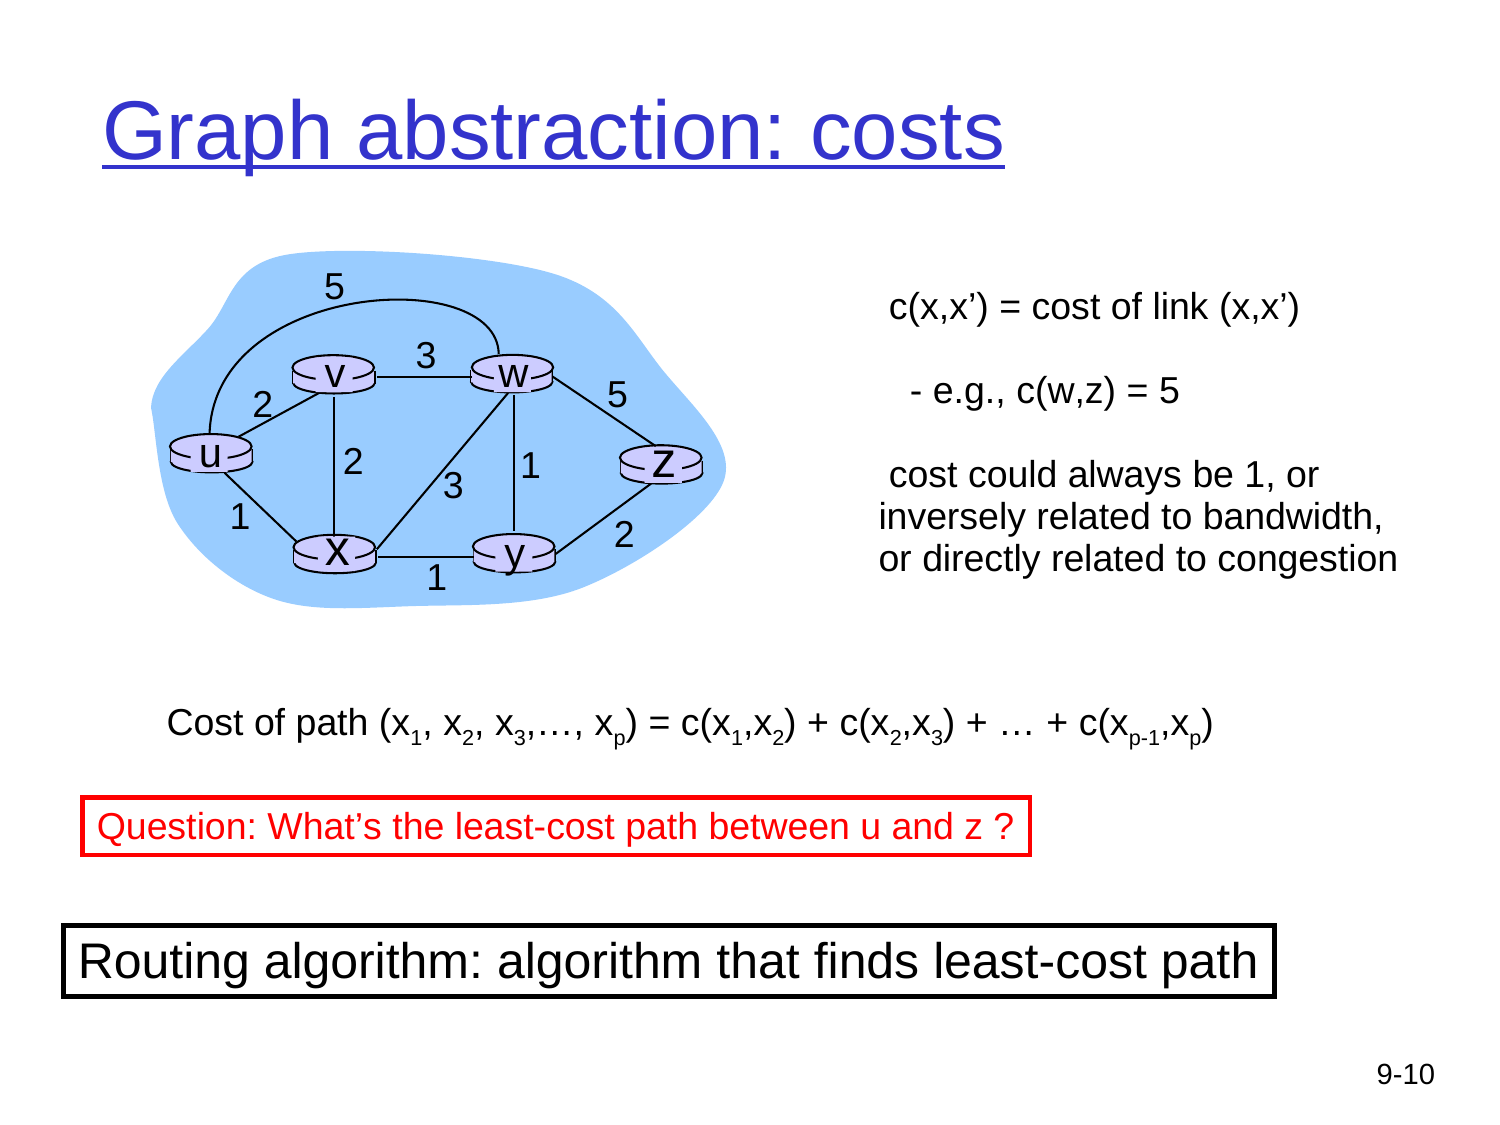

# Graph abstraction: costs
5
3
v
w
5
2
u
z
2
1
3
1
2
x
y
1
 c(x,x’) = cost of link (x,x’)
 - e.g., c(w,z) = 5
 cost could always be 1, or
inversely related to bandwidth,
or directly related to congestion
Cost of path (x1, x2, x3,…, xp) = c(x1,x2) + c(x2,x3) + … + c(xp-1,xp)
Question: What’s the least-cost path between u and z ?
Routing algorithm: algorithm that finds least-cost path
10